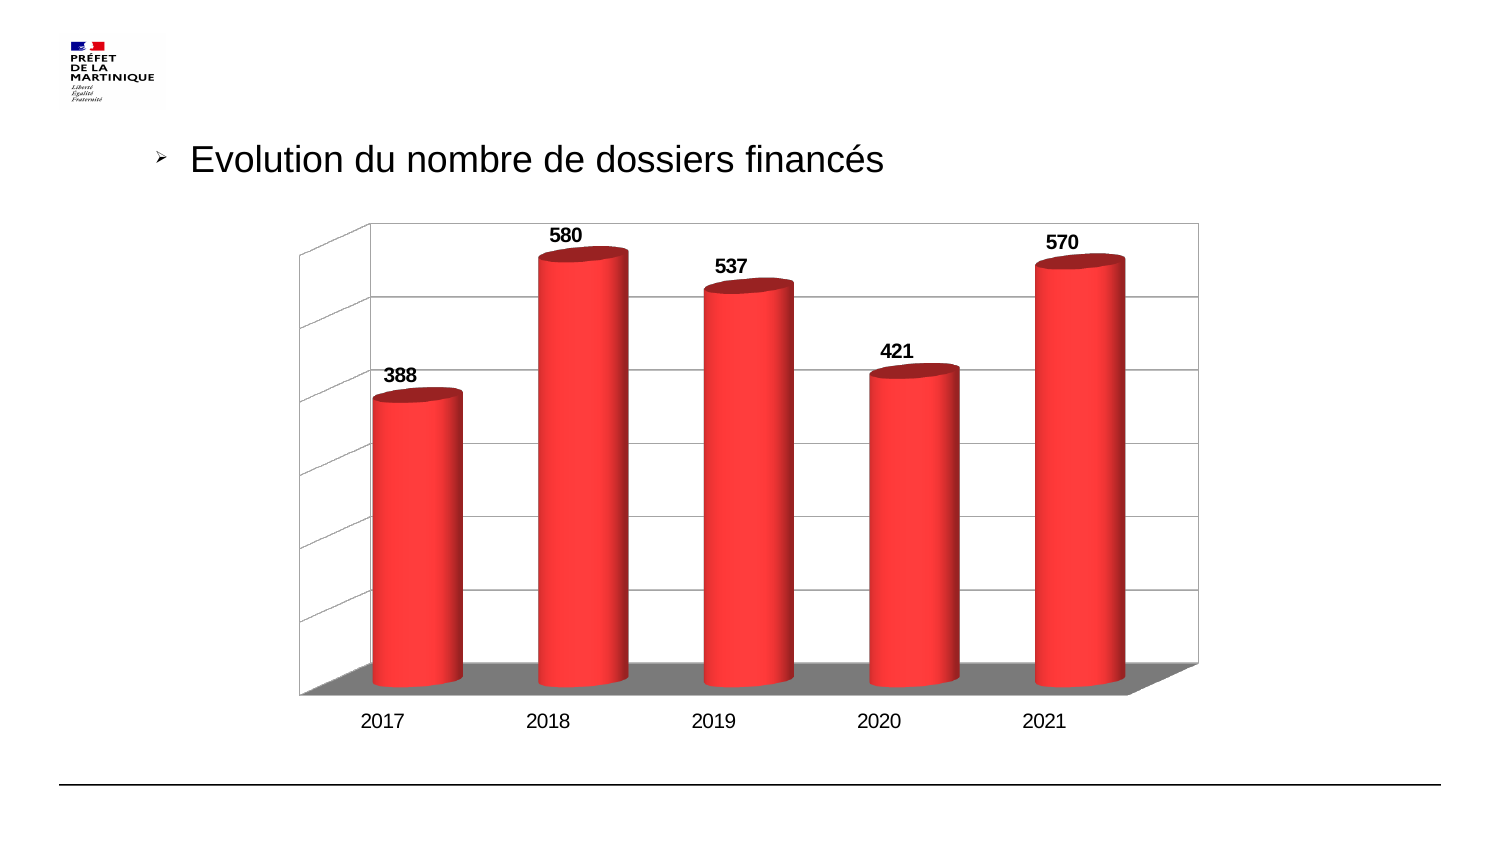

Evolution du nombre de dossiers financés
[unsupported chart]